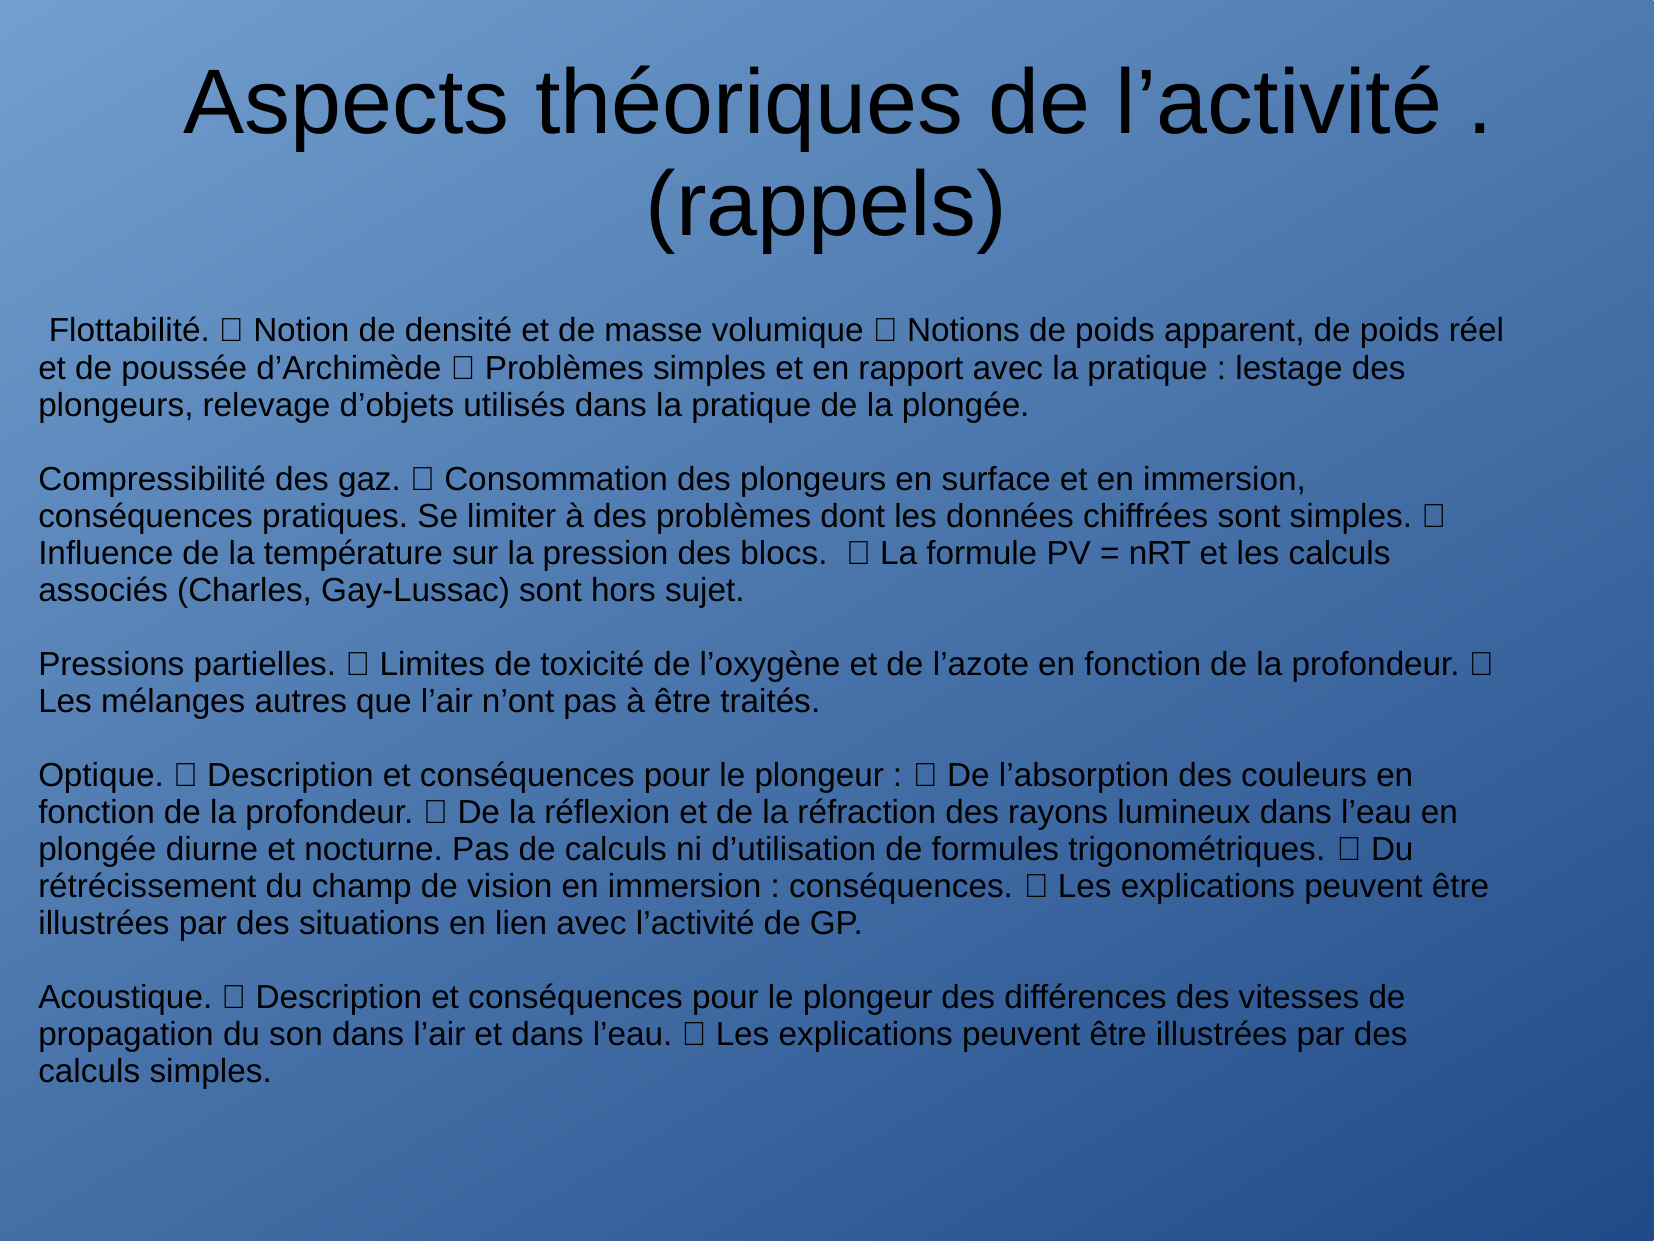

# Aspects théoriques de l’activité .(rappels)
 Flottabilité.  Notion de densité et de masse volumique  Notions de poids apparent, de poids réel et de poussée d’Archimède  Problèmes simples et en rapport avec la pratique : lestage des plongeurs, relevage d’objets utilisés dans la pratique de la plongée.
Compressibilité des gaz.  Consommation des plongeurs en surface et en immersion, conséquences pratiques. Se limiter à des problèmes dont les données chiffrées sont simples.  Influence de la température sur la pression des blocs.  La formule PV = nRT et les calculs associés (Charles, Gay-Lussac) sont hors sujet.
Pressions partielles.  Limites de toxicité de l’oxygène et de l’azote en fonction de la profondeur.  Les mélanges autres que l’air n’ont pas à être traités.
Optique.  Description et conséquences pour le plongeur :  De l’absorption des couleurs en fonction de la profondeur.  De la réflexion et de la réfraction des rayons lumineux dans l’eau en plongée diurne et nocturne. Pas de calculs ni d’utilisation de formules trigonométriques.  Du rétrécissement du champ de vision en immersion : conséquences.  Les explications peuvent être illustrées par des situations en lien avec l’activité de GP.
Acoustique.  Description et conséquences pour le plongeur des différences des vitesses de propagation du son dans l’air et dans l’eau.  Les explications peuvent être illustrées par des calculs simples.